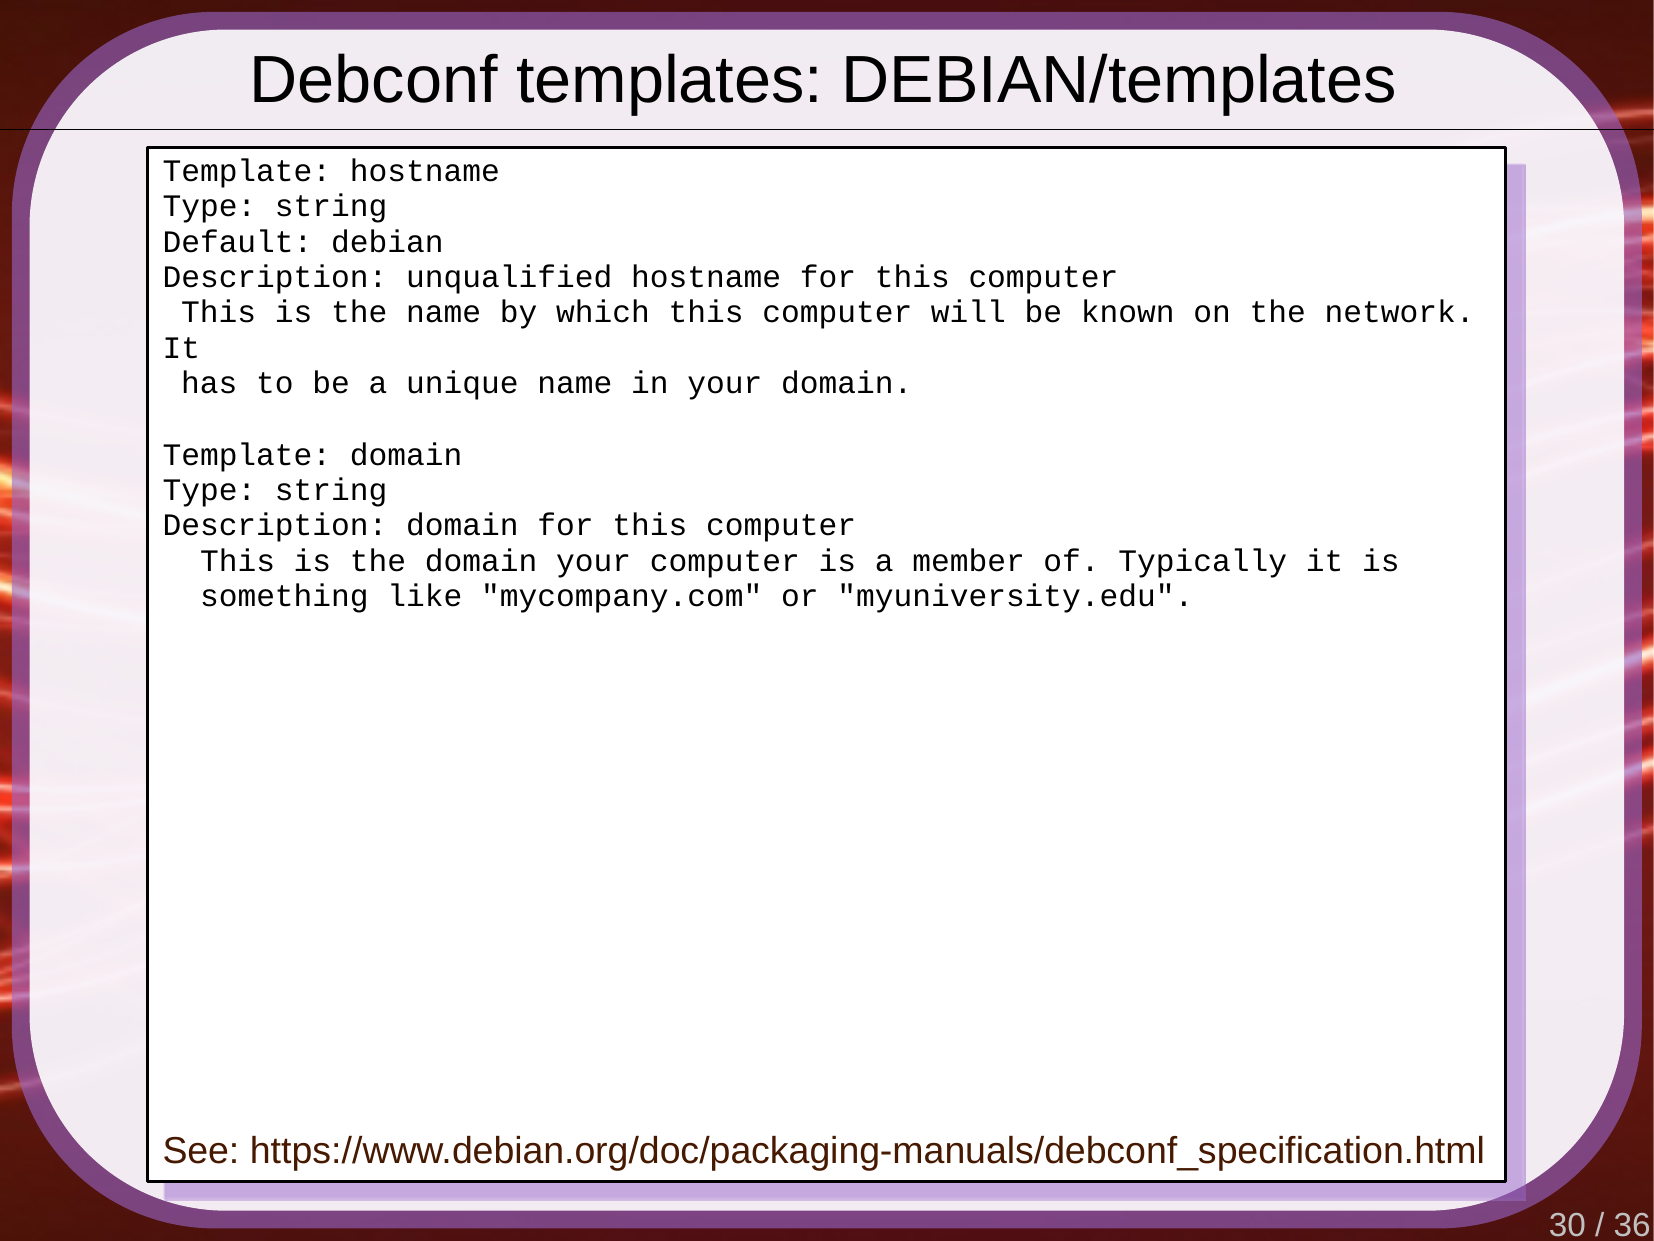

# Debconf templates: DEBIAN/templates
Template: hostname
Type: string
Default: debian
Description: unqualified hostname for this computer
 This is the name by which this computer will be known on the network. It
 has to be a unique name in your domain.
Template: domain
Type: string
Description: domain for this computer
 This is the domain your computer is a member of. Typically it is
 something like "mycompany.com" or "myuniversity.edu".
See: https://www.debian.org/doc/packaging-manuals/debconf_specification.html